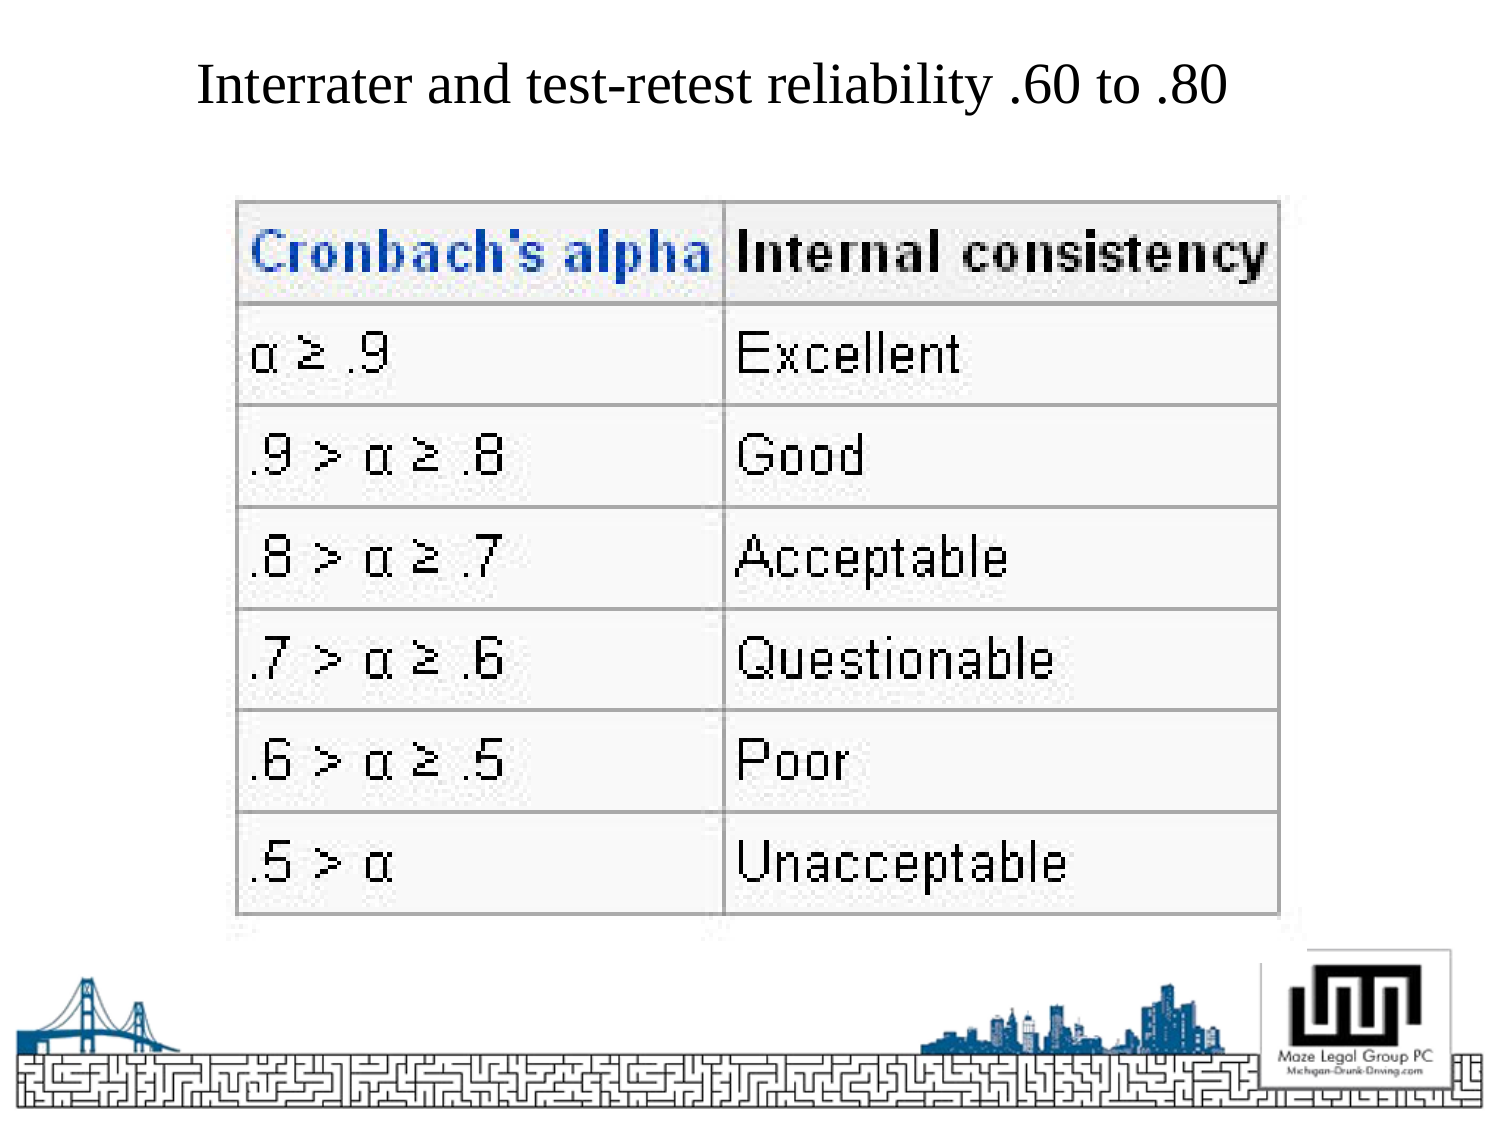

Interrater and test-retest reliability .60 to .80